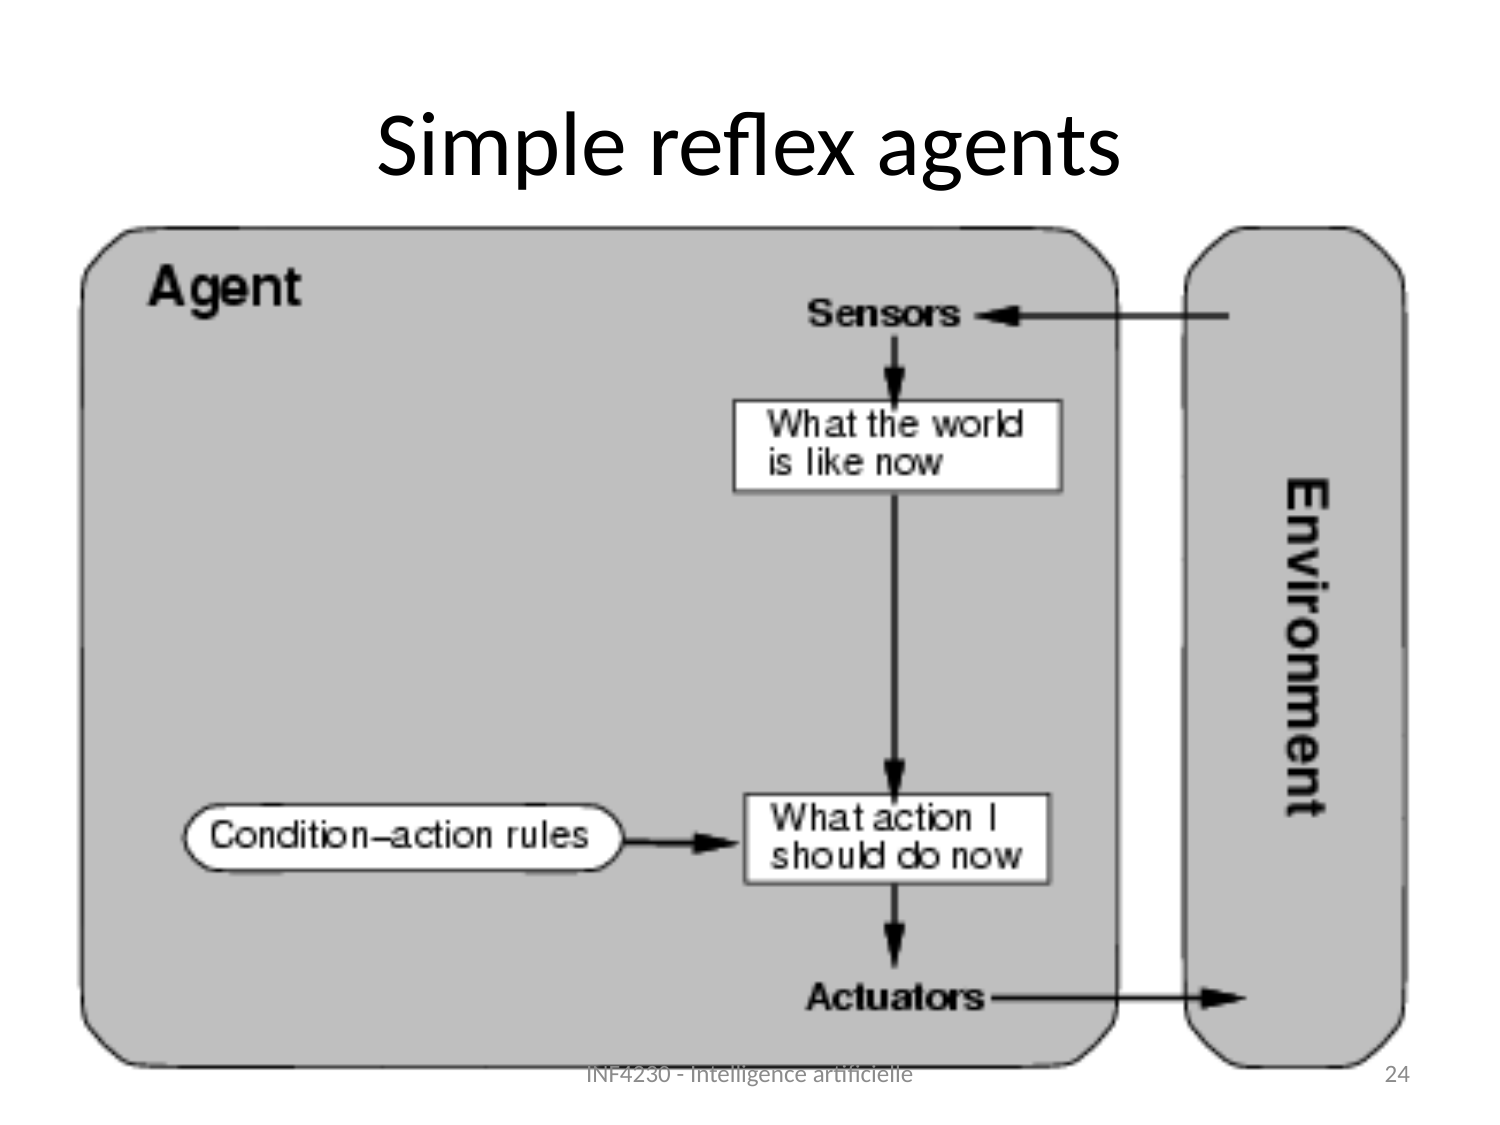

# Simple reflex agents
INF4230 - Intelligence artificielle